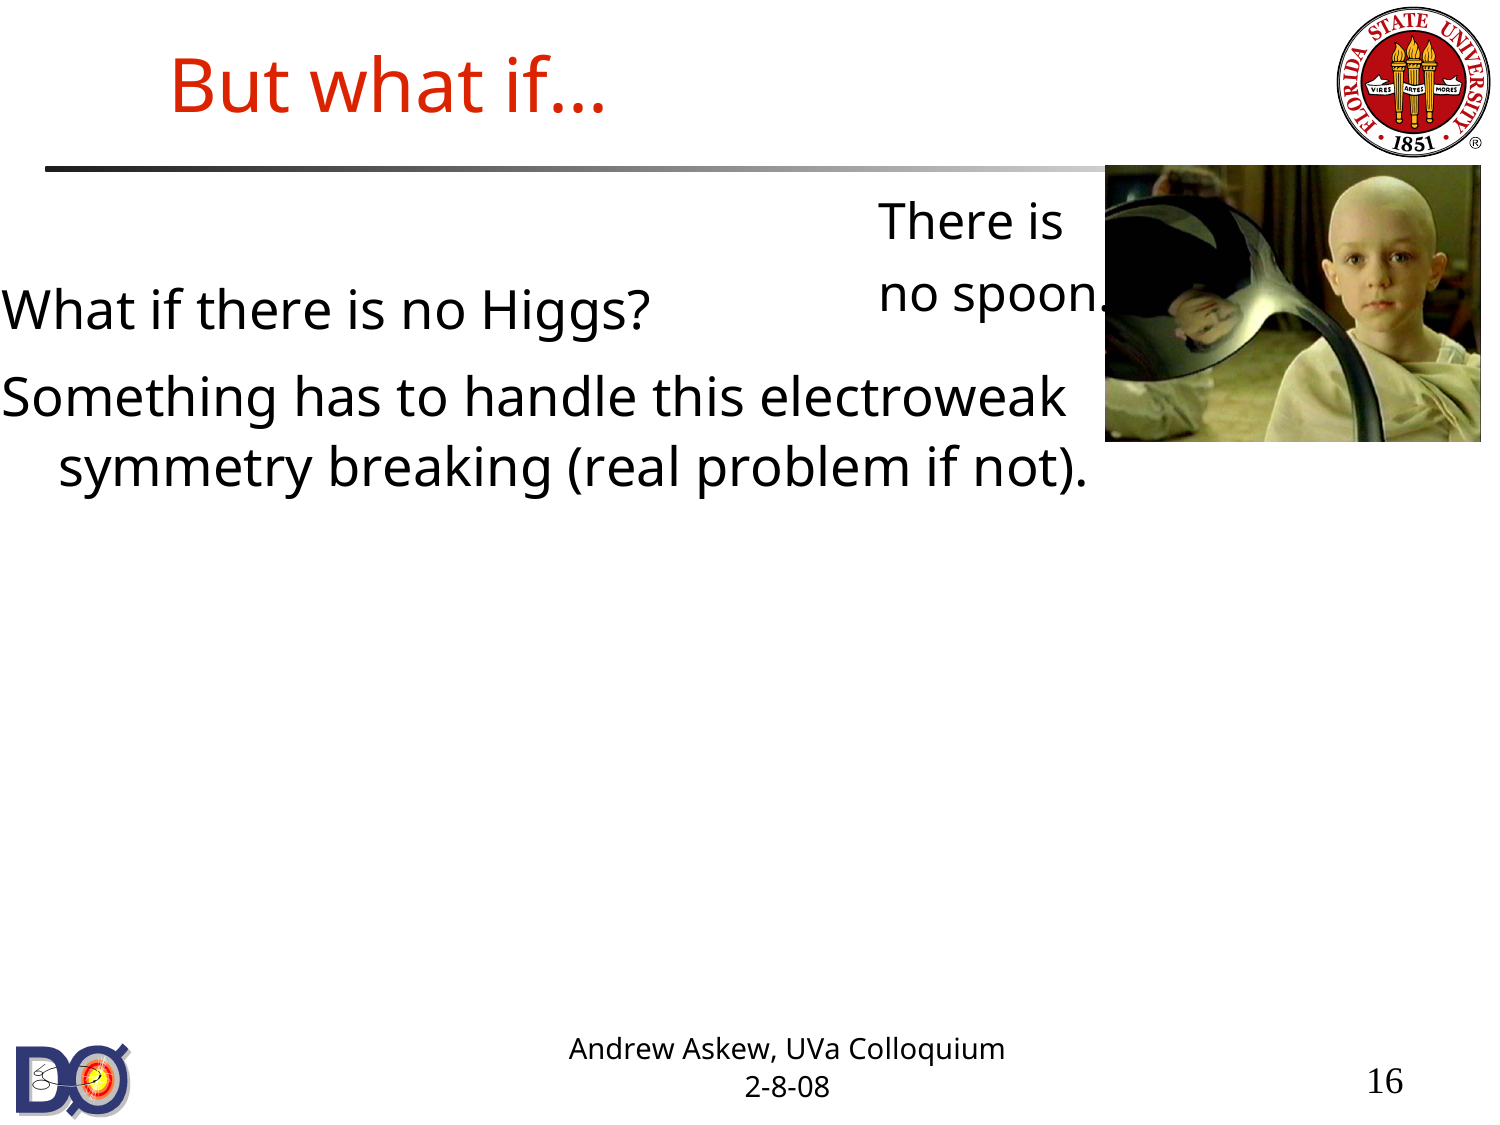

# But what if...
There is no spoon.
What if there is no Higgs?
Something has to handle this electroweak symmetry breaking (real problem if not).